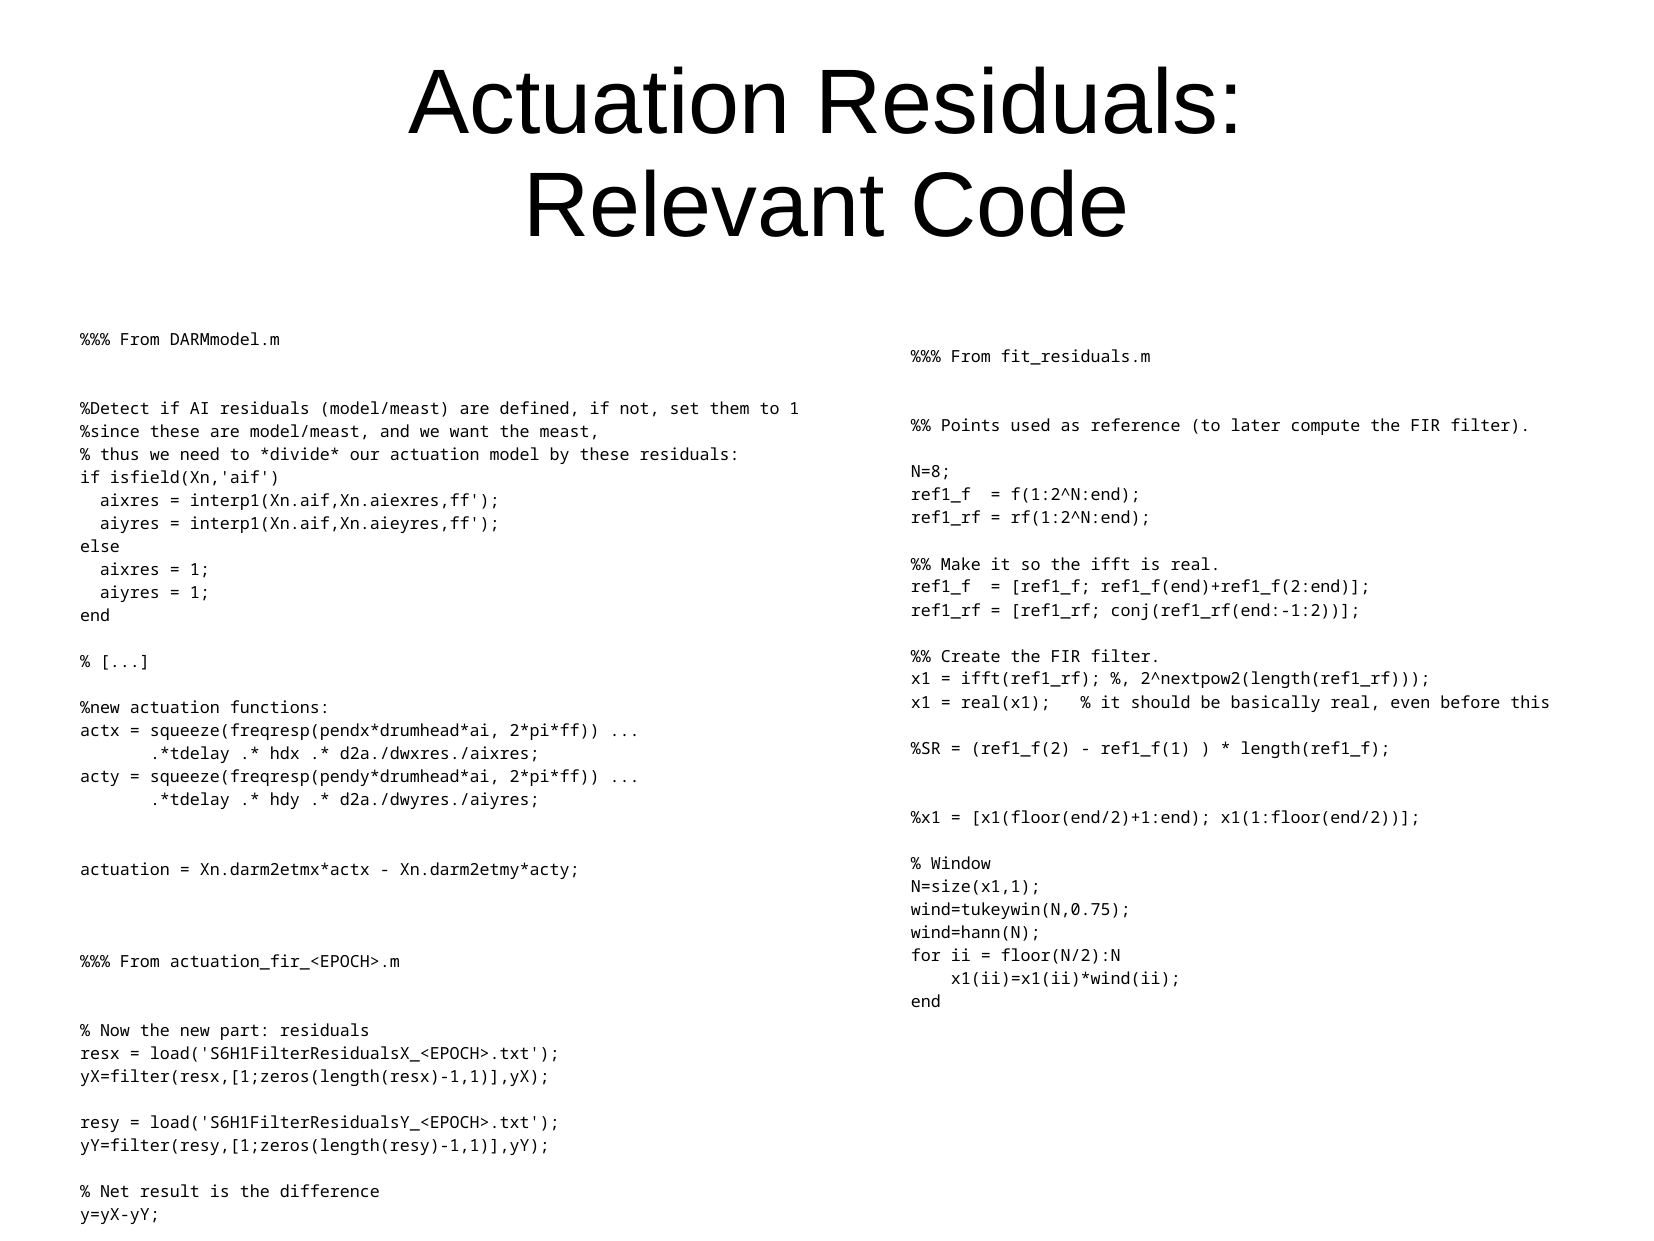

# Actuation Residuals: Relevant Code
%%% From DARMmodel.m
%Detect if AI residuals (model/meast) are defined, if not, set them to 1
%since these are model/meast, and we want the meast,
% thus we need to *divide* our actuation model by these residuals:
if isfield(Xn,'aif')
 aixres = interp1(Xn.aif,Xn.aiexres,ff');
 aiyres = interp1(Xn.aif,Xn.aieyres,ff');
else
 aixres = 1;
 aiyres = 1;
end
% [...]
%new actuation functions:
actx = squeeze(freqresp(pendx*drumhead*ai, 2*pi*ff)) ...
 .*tdelay .* hdx .* d2a./dwxres./aixres;
acty = squeeze(freqresp(pendy*drumhead*ai, 2*pi*ff)) ...
 .*tdelay .* hdy .* d2a./dwyres./aiyres;
actuation = Xn.darm2etmx*actx - Xn.darm2etmy*acty;
%%% From actuation_fir_<EPOCH>.m
% Now the new part: residuals
resx = load('S6H1FilterResidualsX_<EPOCH>.txt');
yX=filter(resx,[1;zeros(length(resx)-1,1)],yX);
resy = load('S6H1FilterResidualsY_<EPOCH>.txt');
yY=filter(resy,[1;zeros(length(resy)-1,1)],yY);
% Net result is the difference
y=yX-yY;
%%% From fit_residuals.m
%% Points used as reference (to later compute the FIR filter).
N=8;
ref1_f = f(1:2^N:end);
ref1_rf = rf(1:2^N:end);
%% Make it so the ifft is real.
ref1_f = [ref1_f; ref1_f(end)+ref1_f(2:end)];
ref1_rf = [ref1_rf; conj(ref1_rf(end:-1:2))];
%% Create the FIR filter.
x1 = ifft(ref1_rf); %, 2^nextpow2(length(ref1_rf)));
x1 = real(x1); % it should be basically real, even before this
%SR = (ref1_f(2) - ref1_f(1) ) * length(ref1_f);
%x1 = [x1(floor(end/2)+1:end); x1(1:floor(end/2))];
% Window
N=size(x1,1);
wind=tukeywin(N,0.75);
wind=hann(N);
for ii = floor(N/2):N
 x1(ii)=x1(ii)*wind(ii);
end